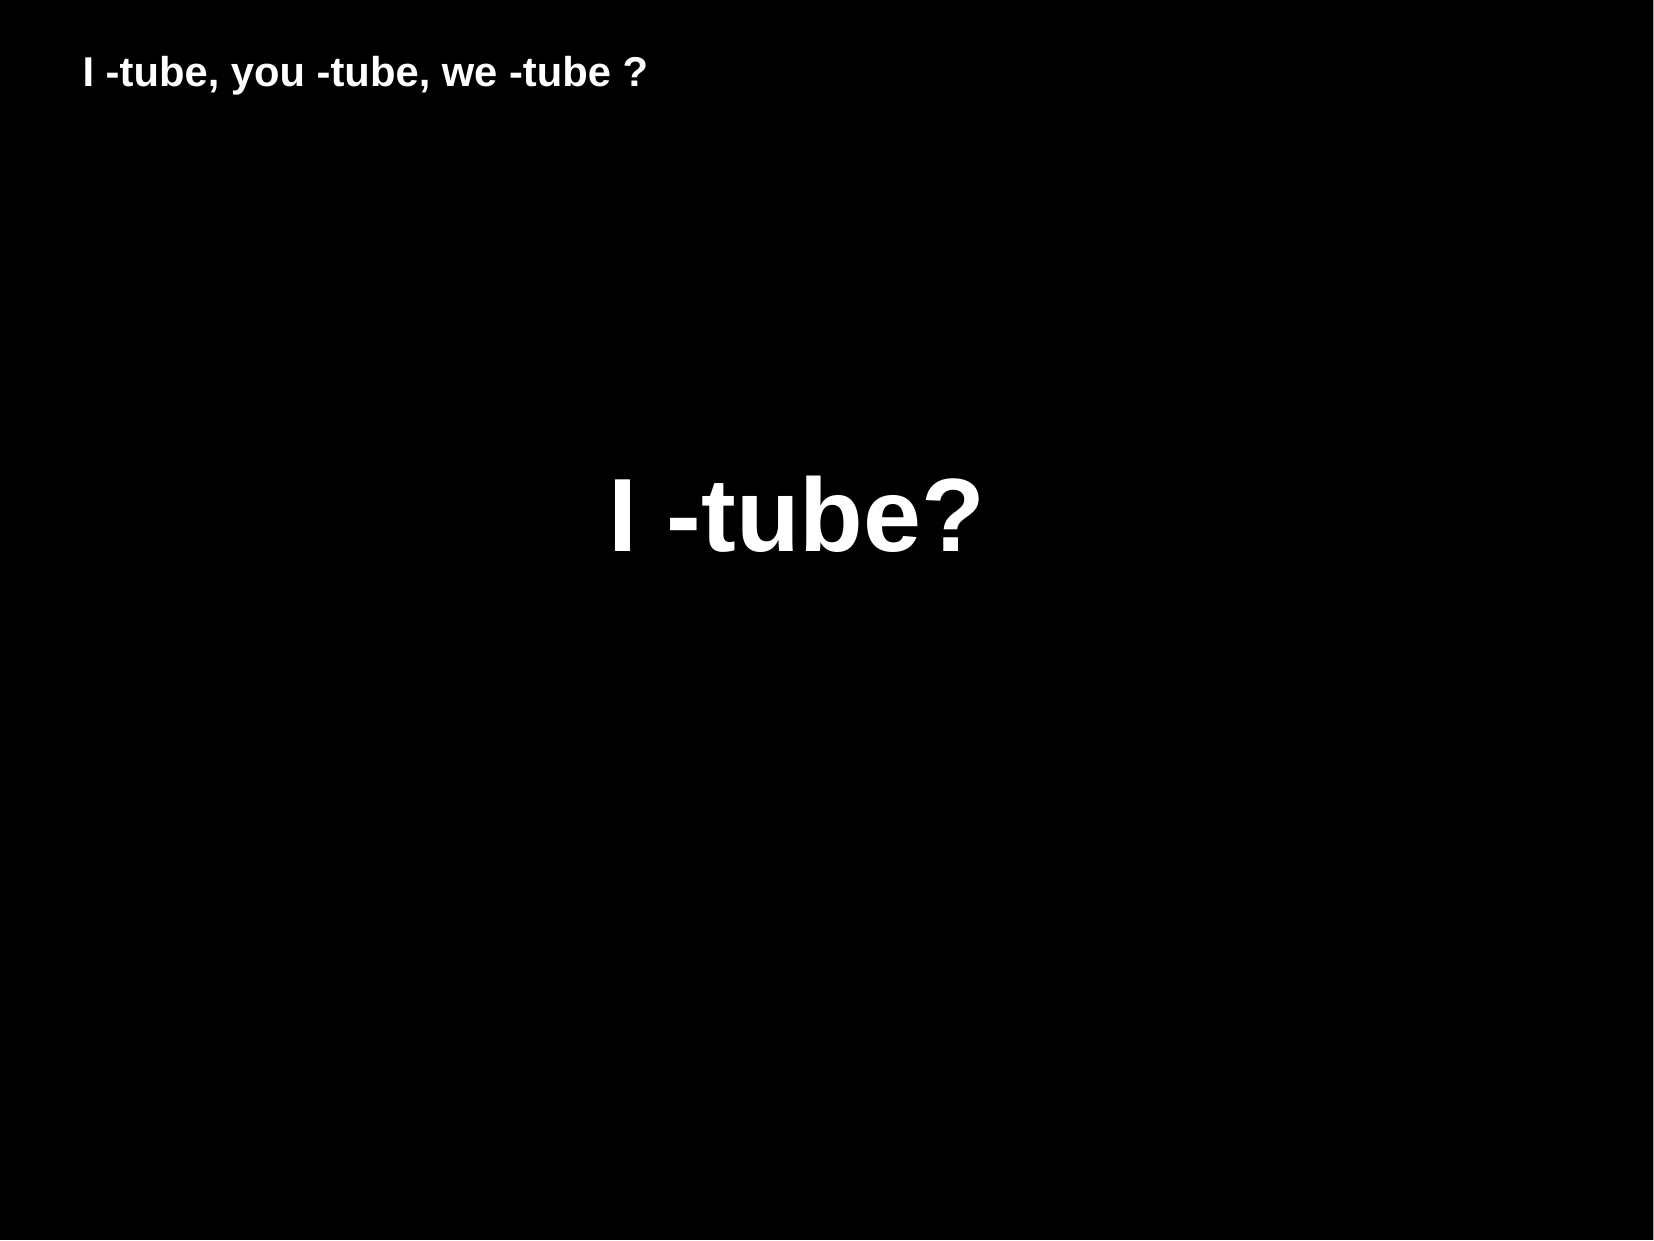

# I -tube, you -tube, we -tube ?
I -tube?